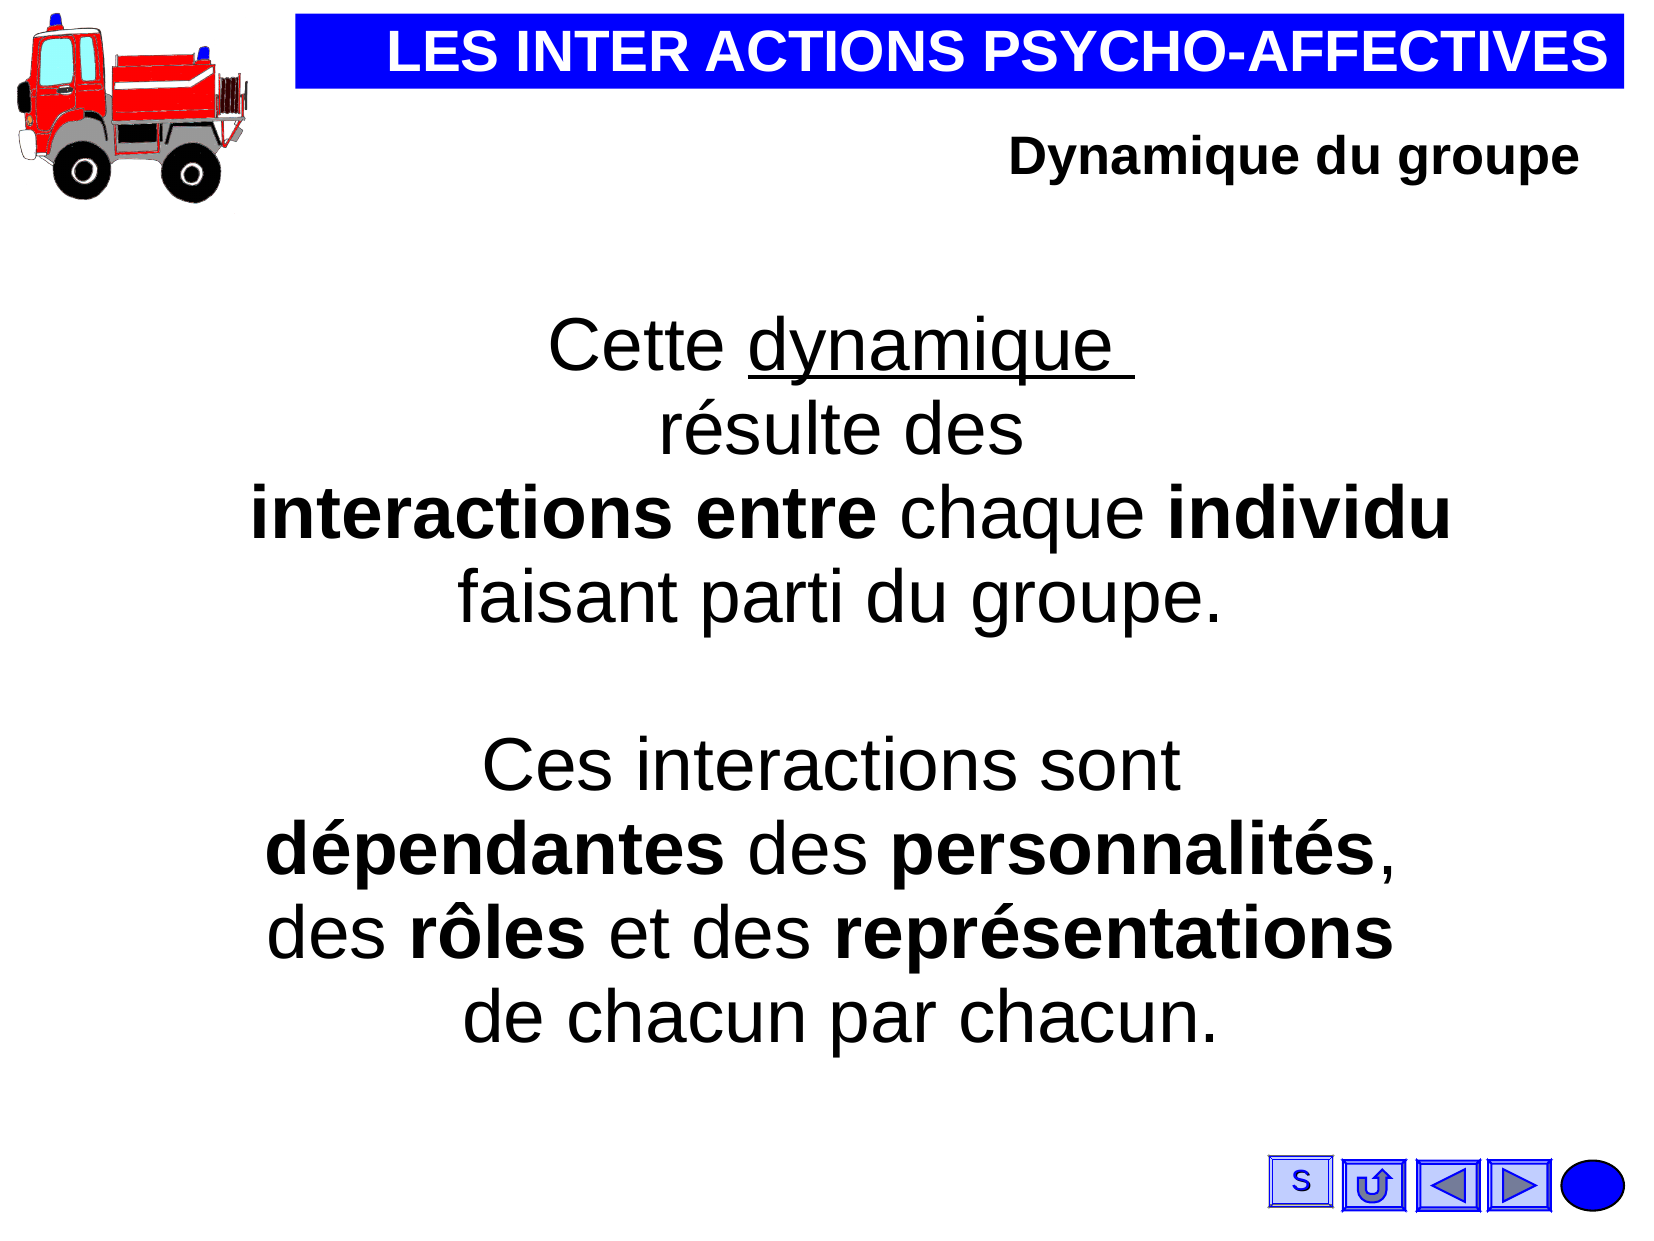

LES INTER ACTIONS PSYCHO-AFFECTIVES
Dynamique du groupe
Cette dynamique
résulte des
 interactions entre chaque individu faisant parti du groupe.
Ces interactions sont
dépendantes des personnalités,
des rôles et des représentations
de chacun par chacun.